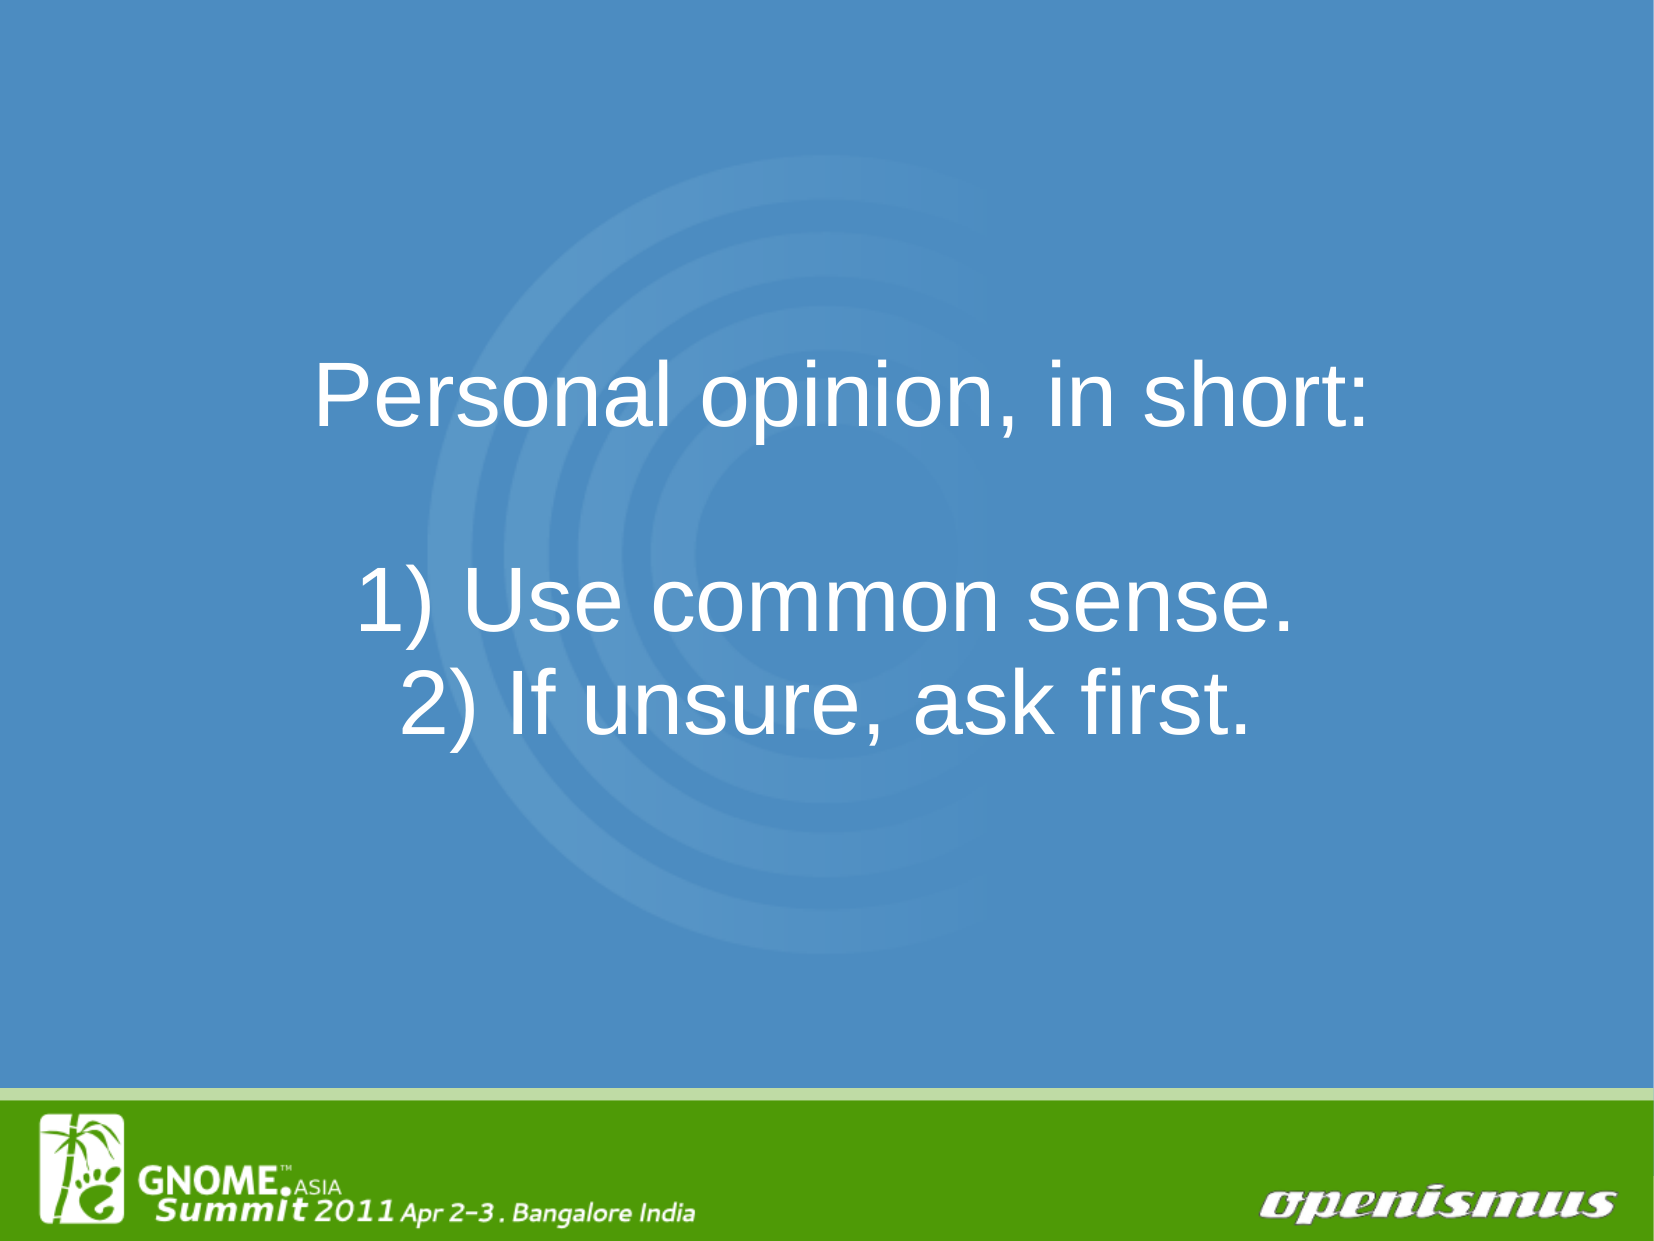

# Personal opinion, in short: 1) Use common sense. 2) If unsure, ask first.